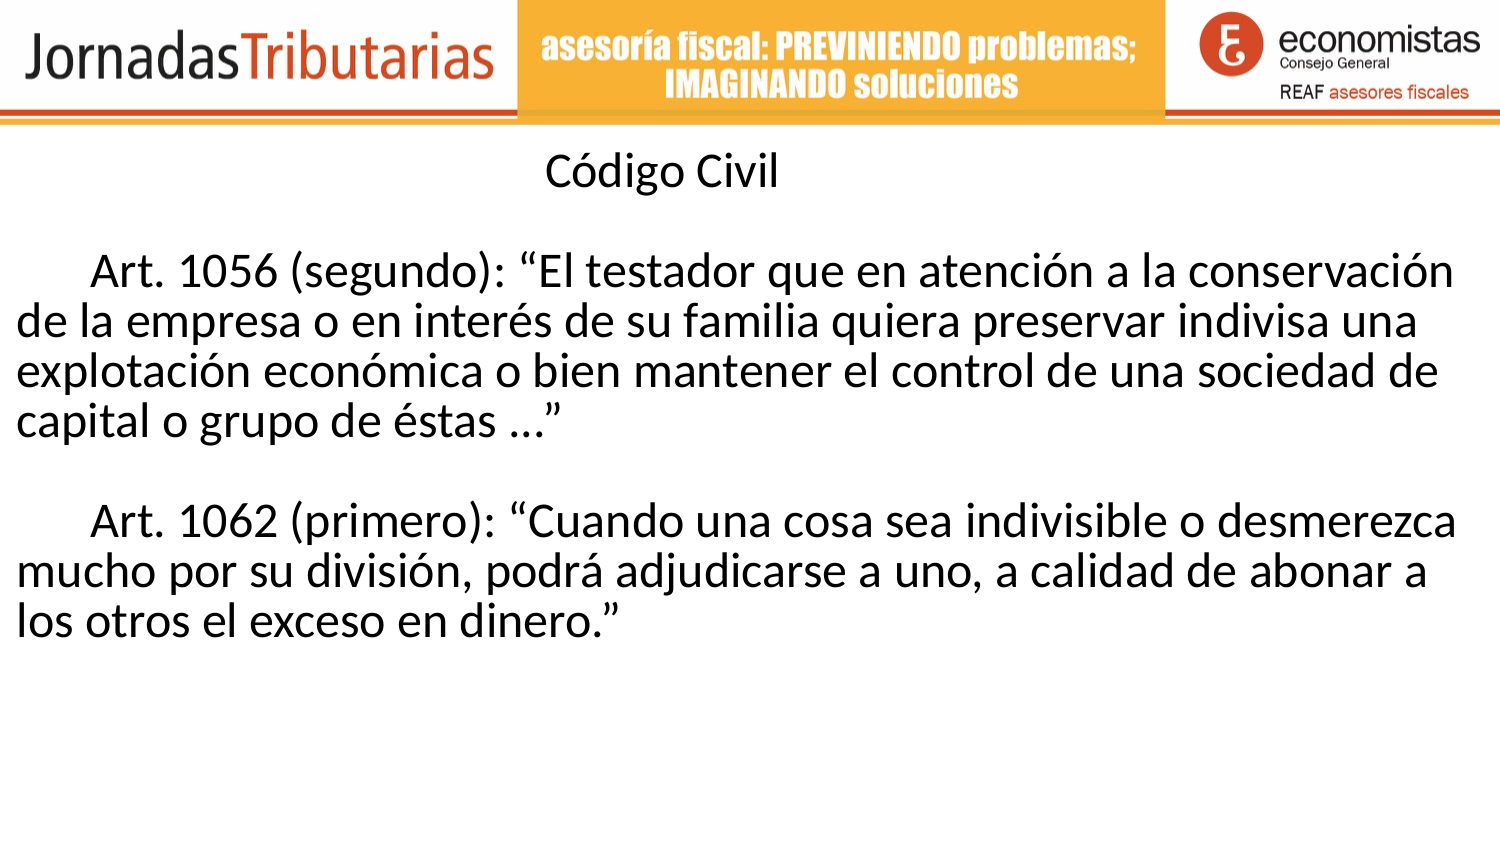

Código Civil
	Art. 1056 (segundo): “El testador que en atención a la conservación de la empresa o en interés de su familia quiera preservar indivisa una explotación económica o bien mantener el control de una sociedad de capital o grupo de éstas ...”
	Art. 1062 (primero): “Cuando una cosa sea indivisible o desmerezca mucho por su división, podrá adjudicarse a uno, a calidad de abonar a los otros el exceso en dinero.”